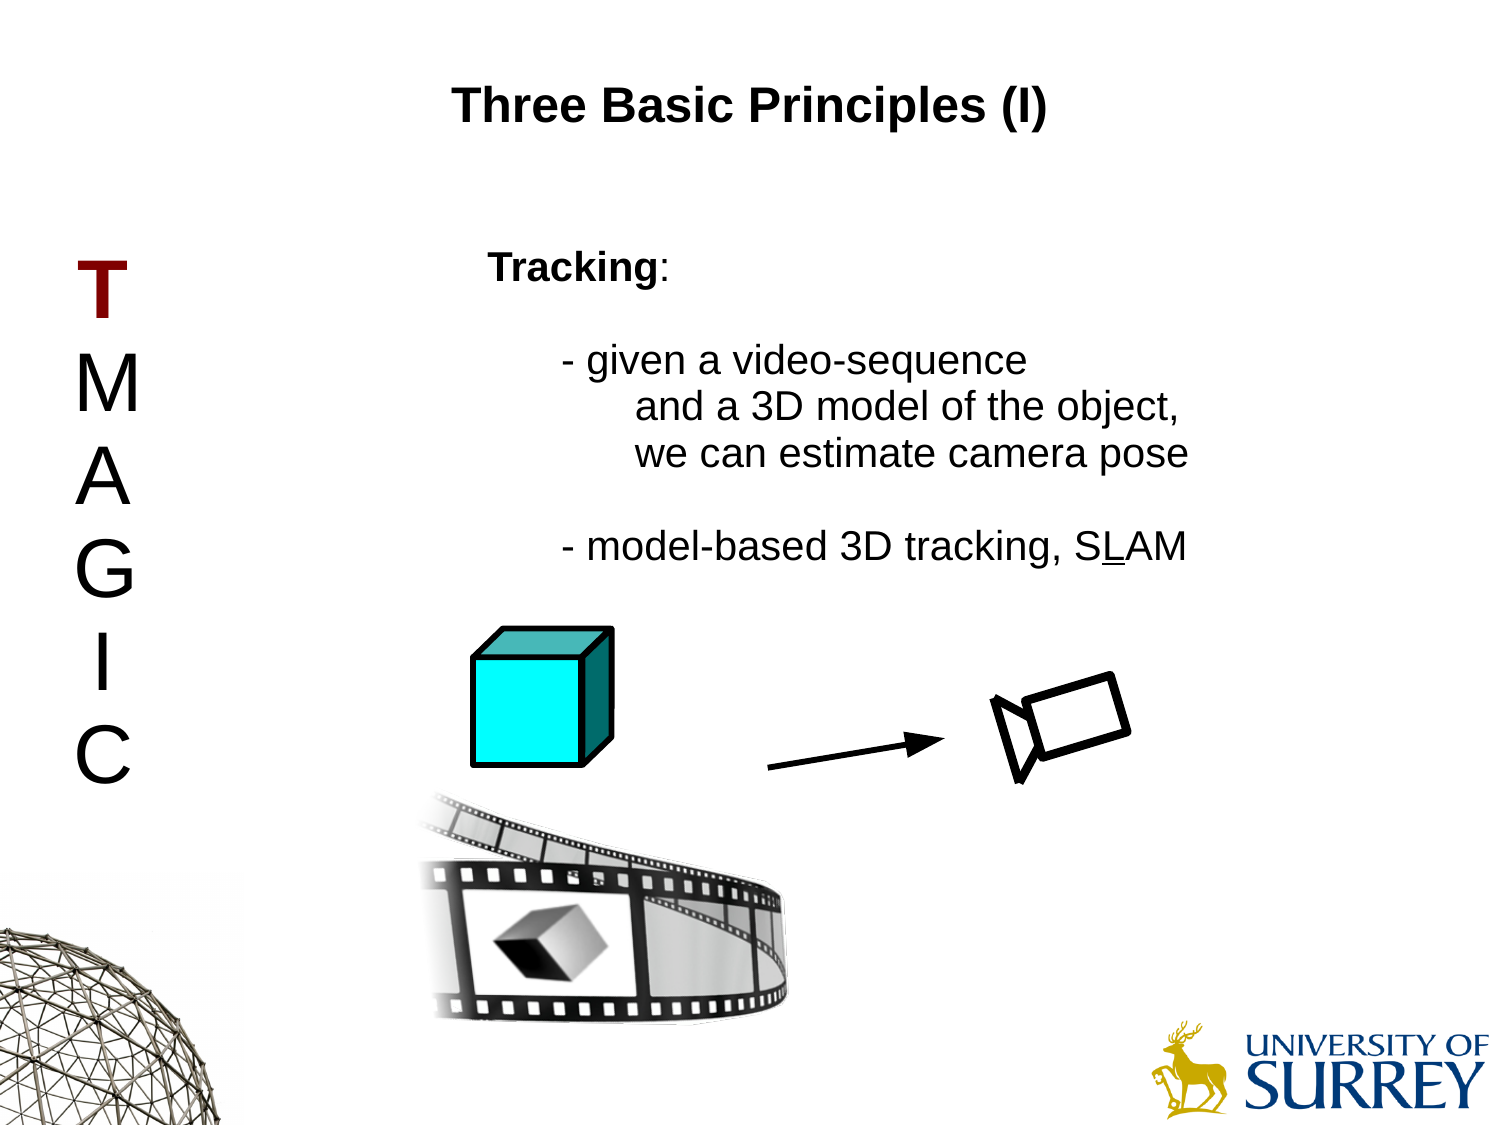

# Three Basic Principles (I)
T
M
A
G
I
C
Tracking:
	- given a video-sequence
		and a 3D model of the object,
		we can estimate camera pose
	- model-based 3D tracking, SLAM